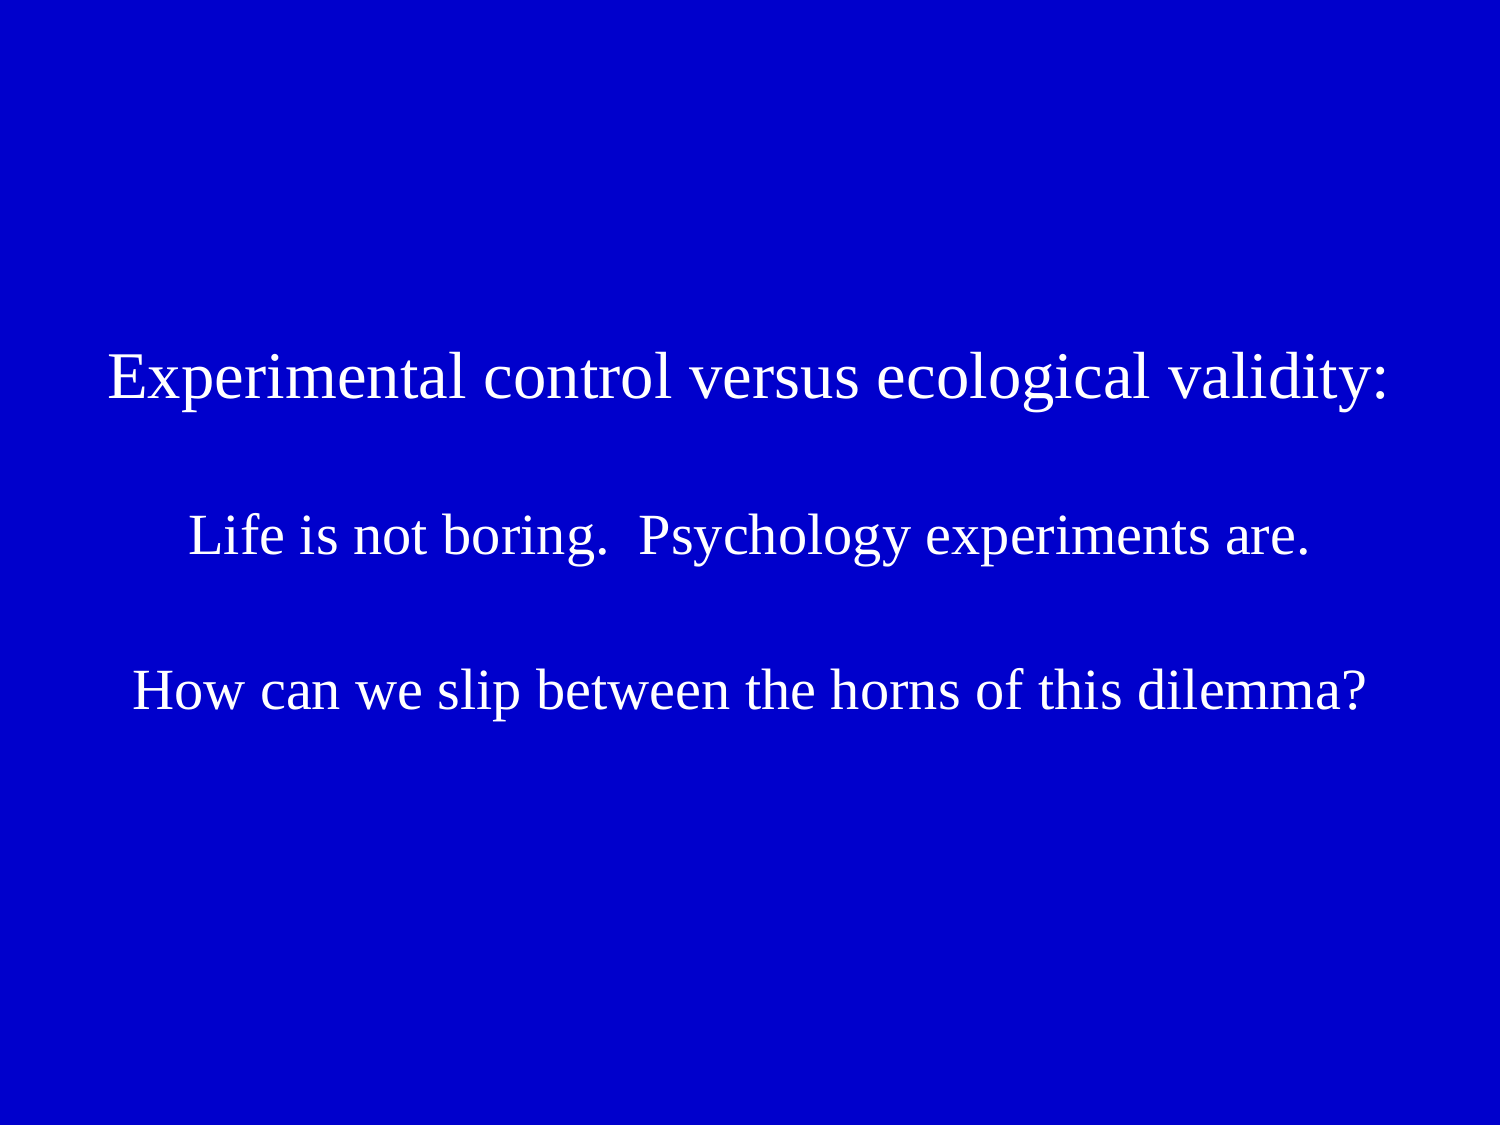

# Experimental control versus ecological validity: Life is not boring. Psychology experiments are. How can we slip between the horns of this dilemma?